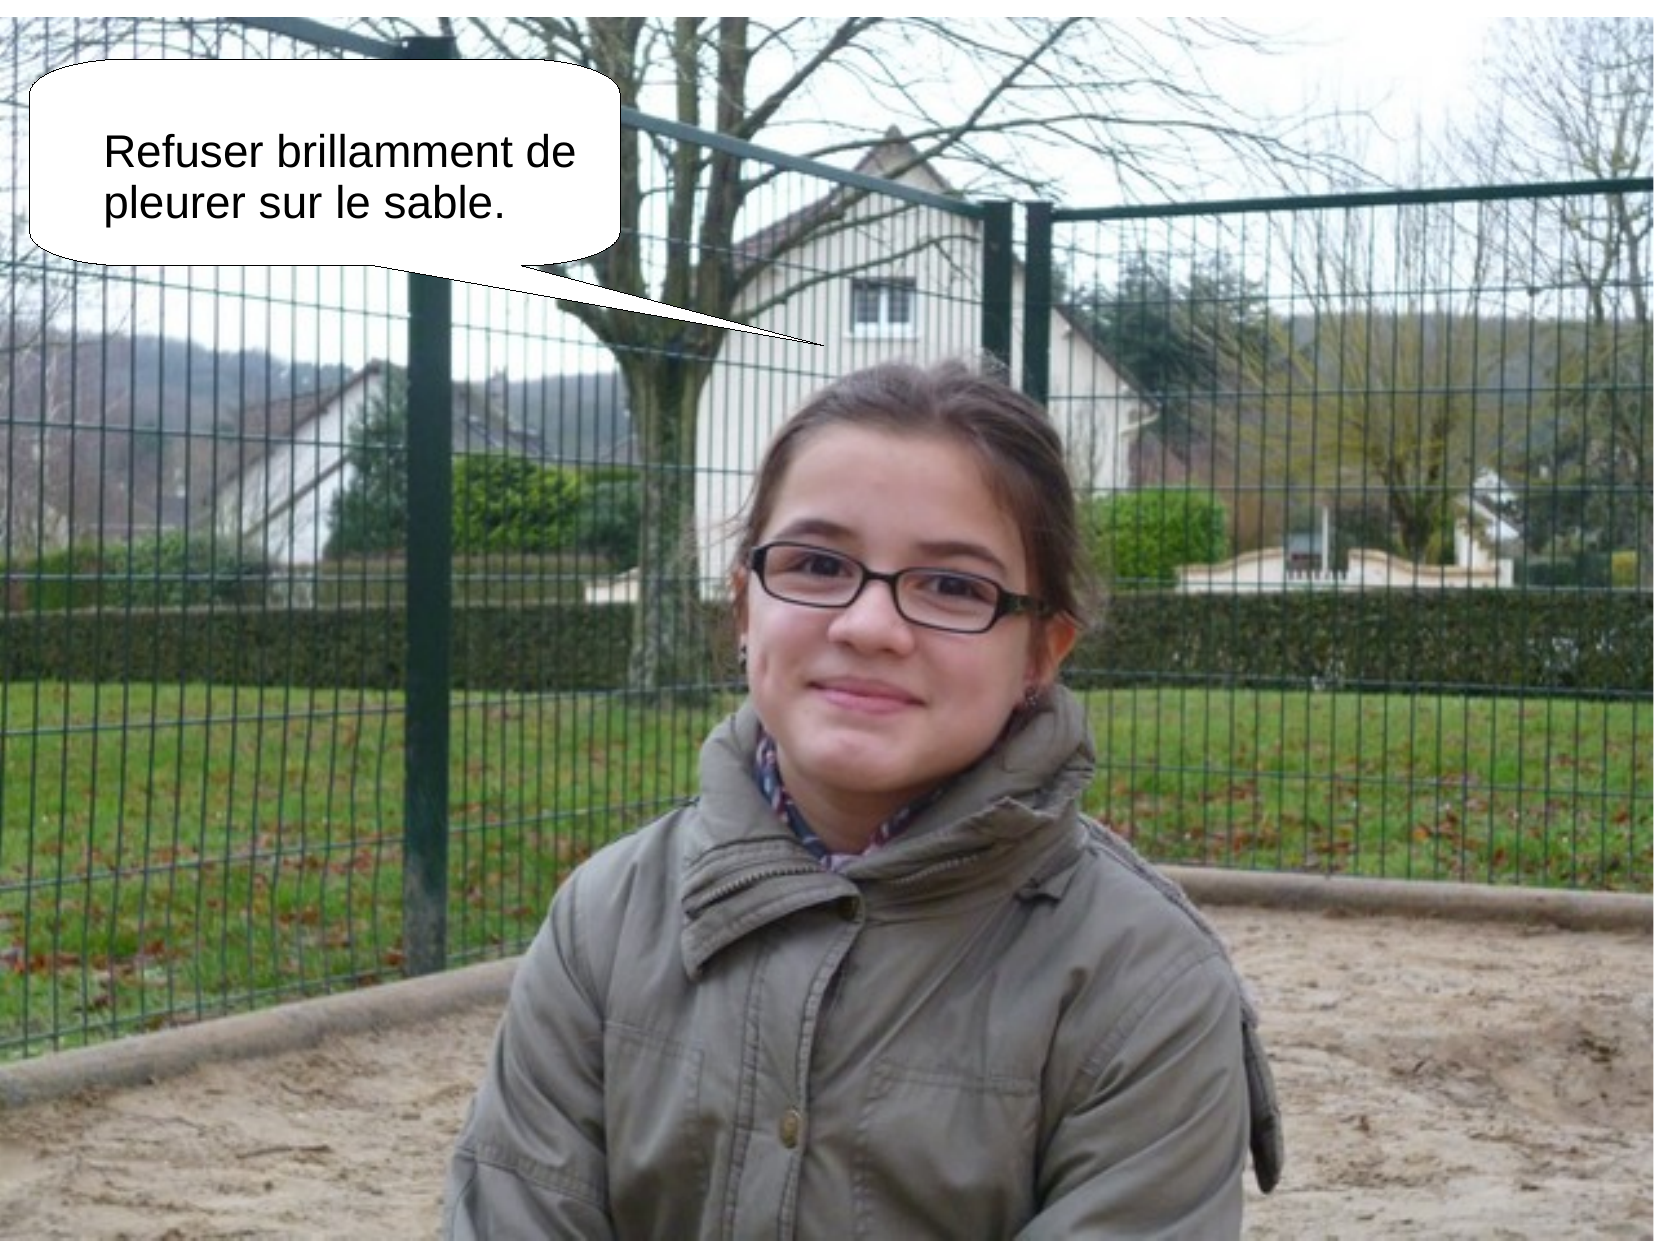

Refuser brillamment de
pleurer sur le sable.